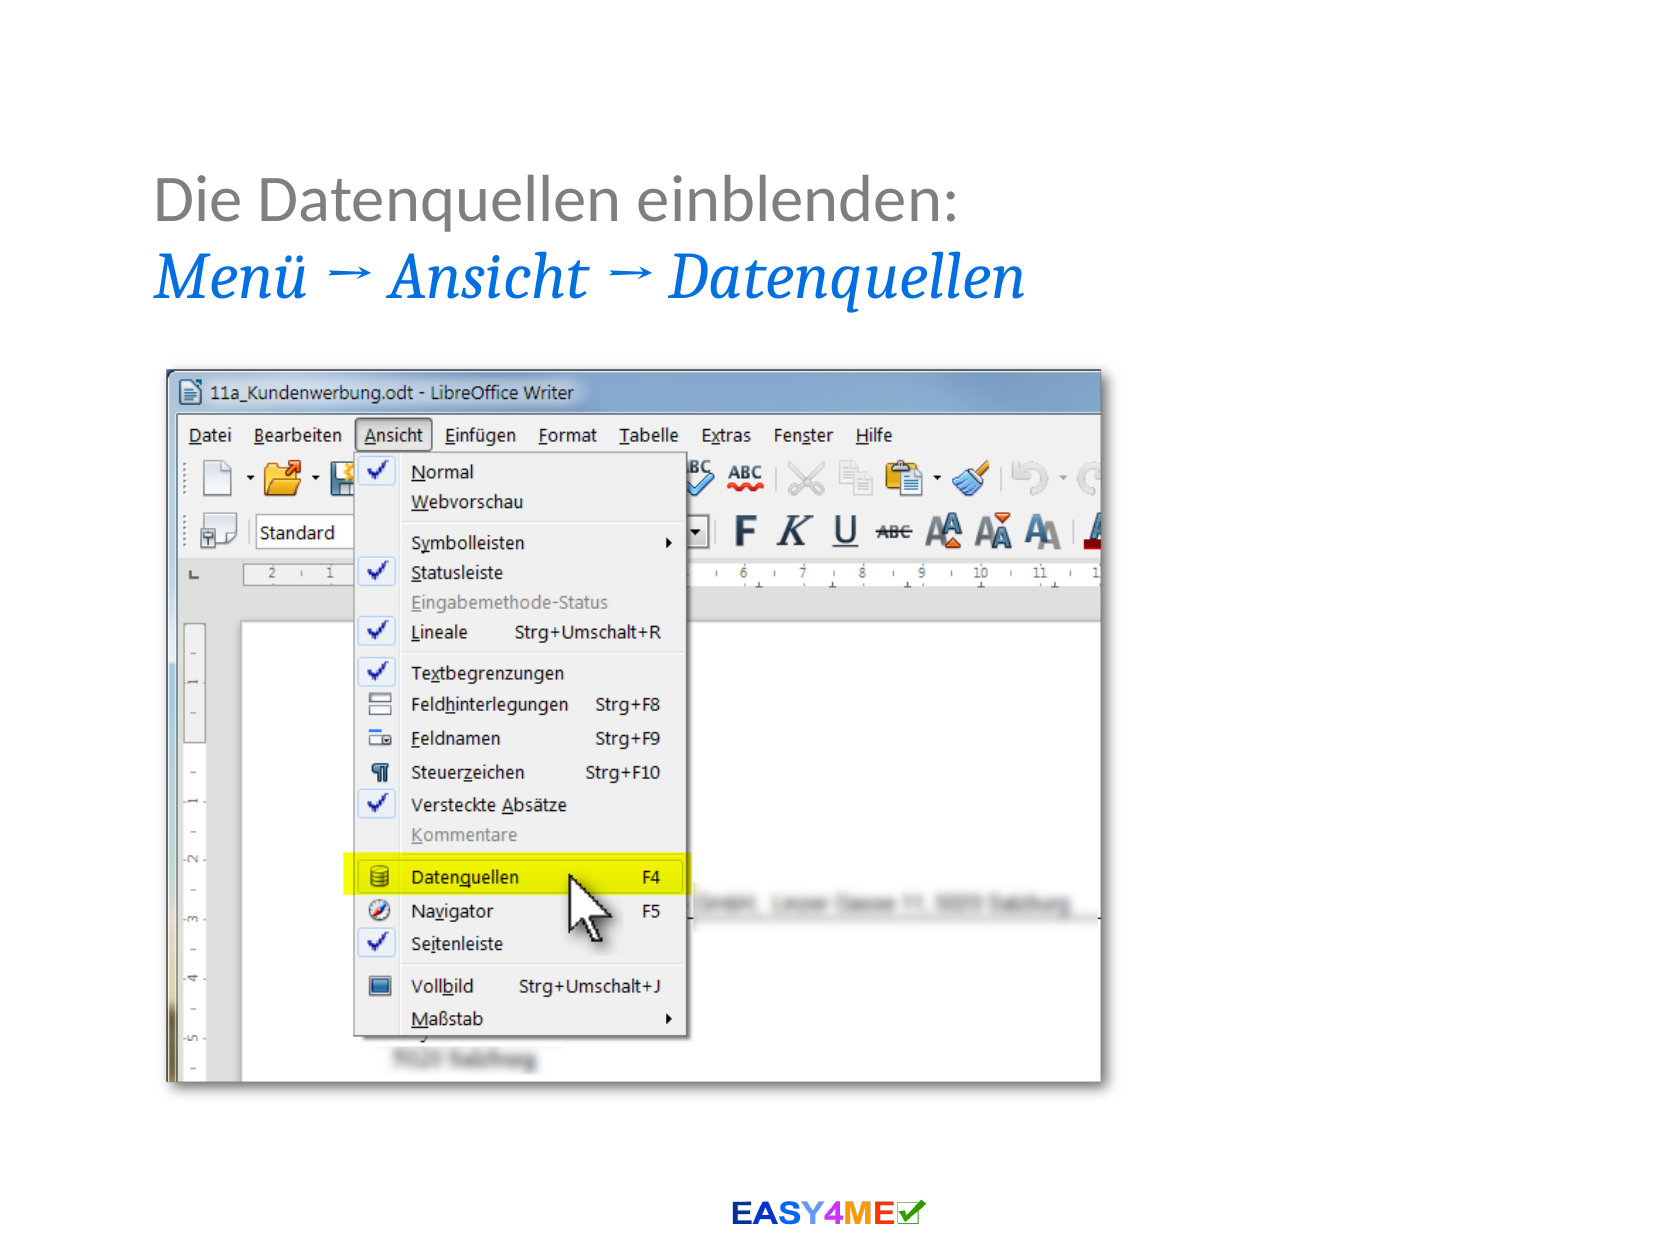

#
Die Datenquellen einblenden:
Menü → Ansicht → Datenquellen